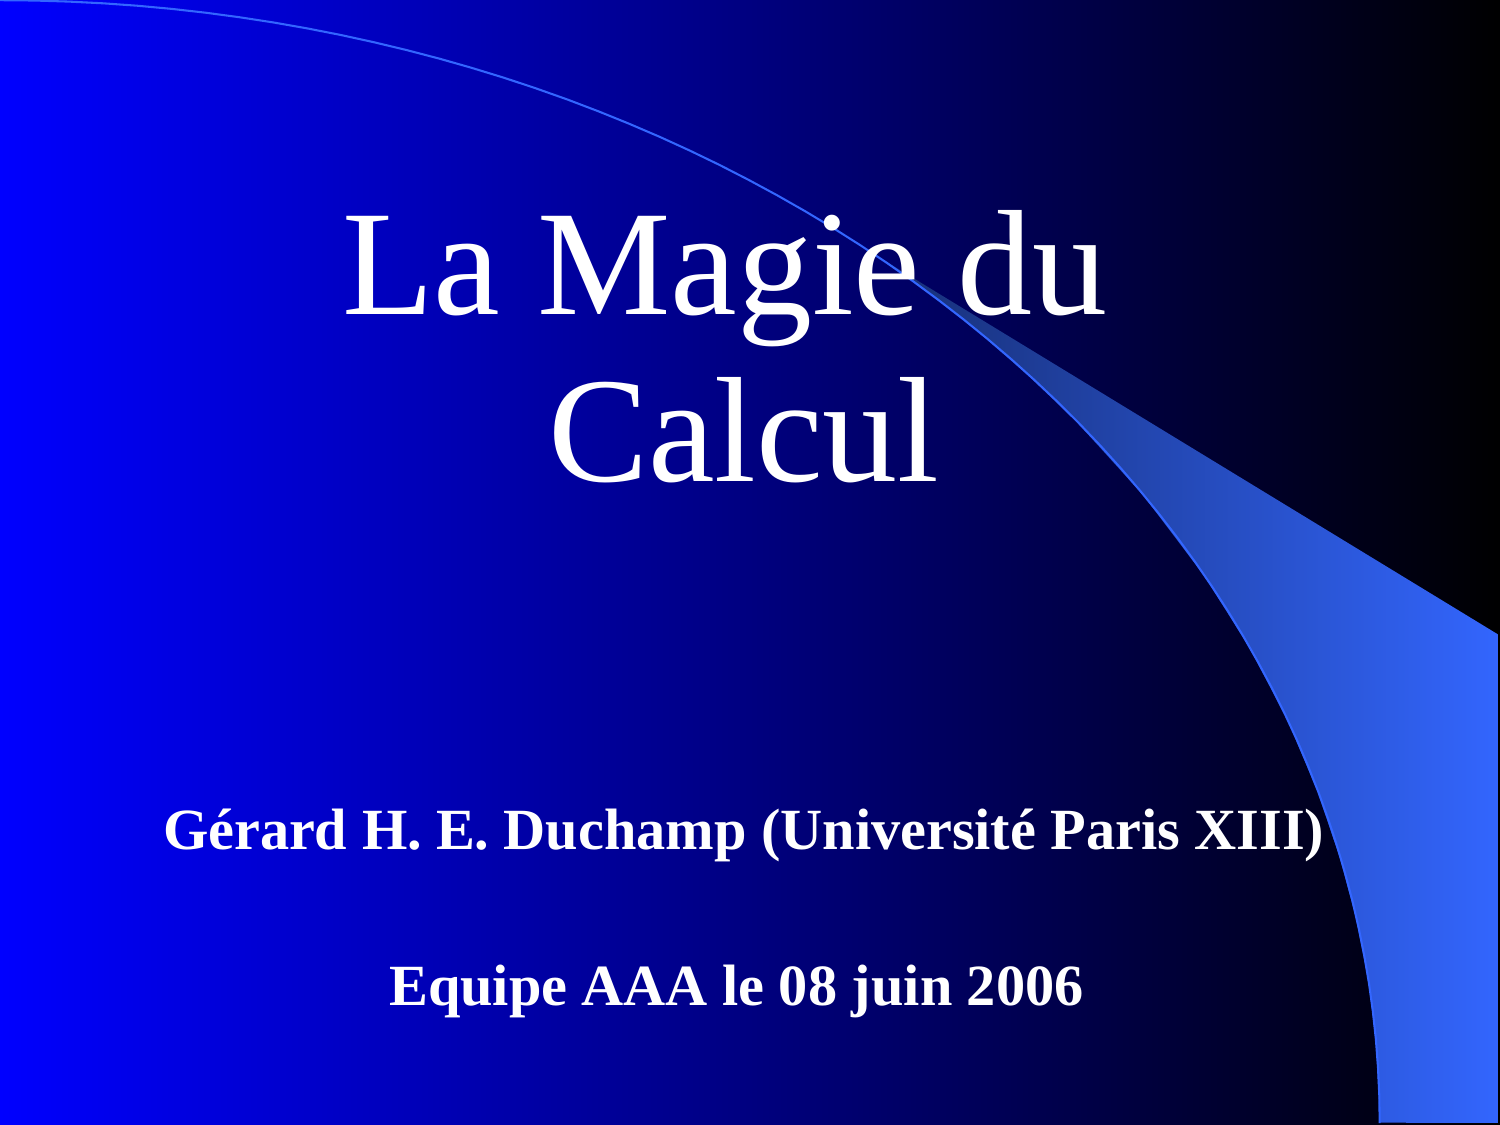

La Magie du
Calcul
Gérard H. E. Duchamp (Université Paris XIII)
Equipe AAA le 08 juin 2006